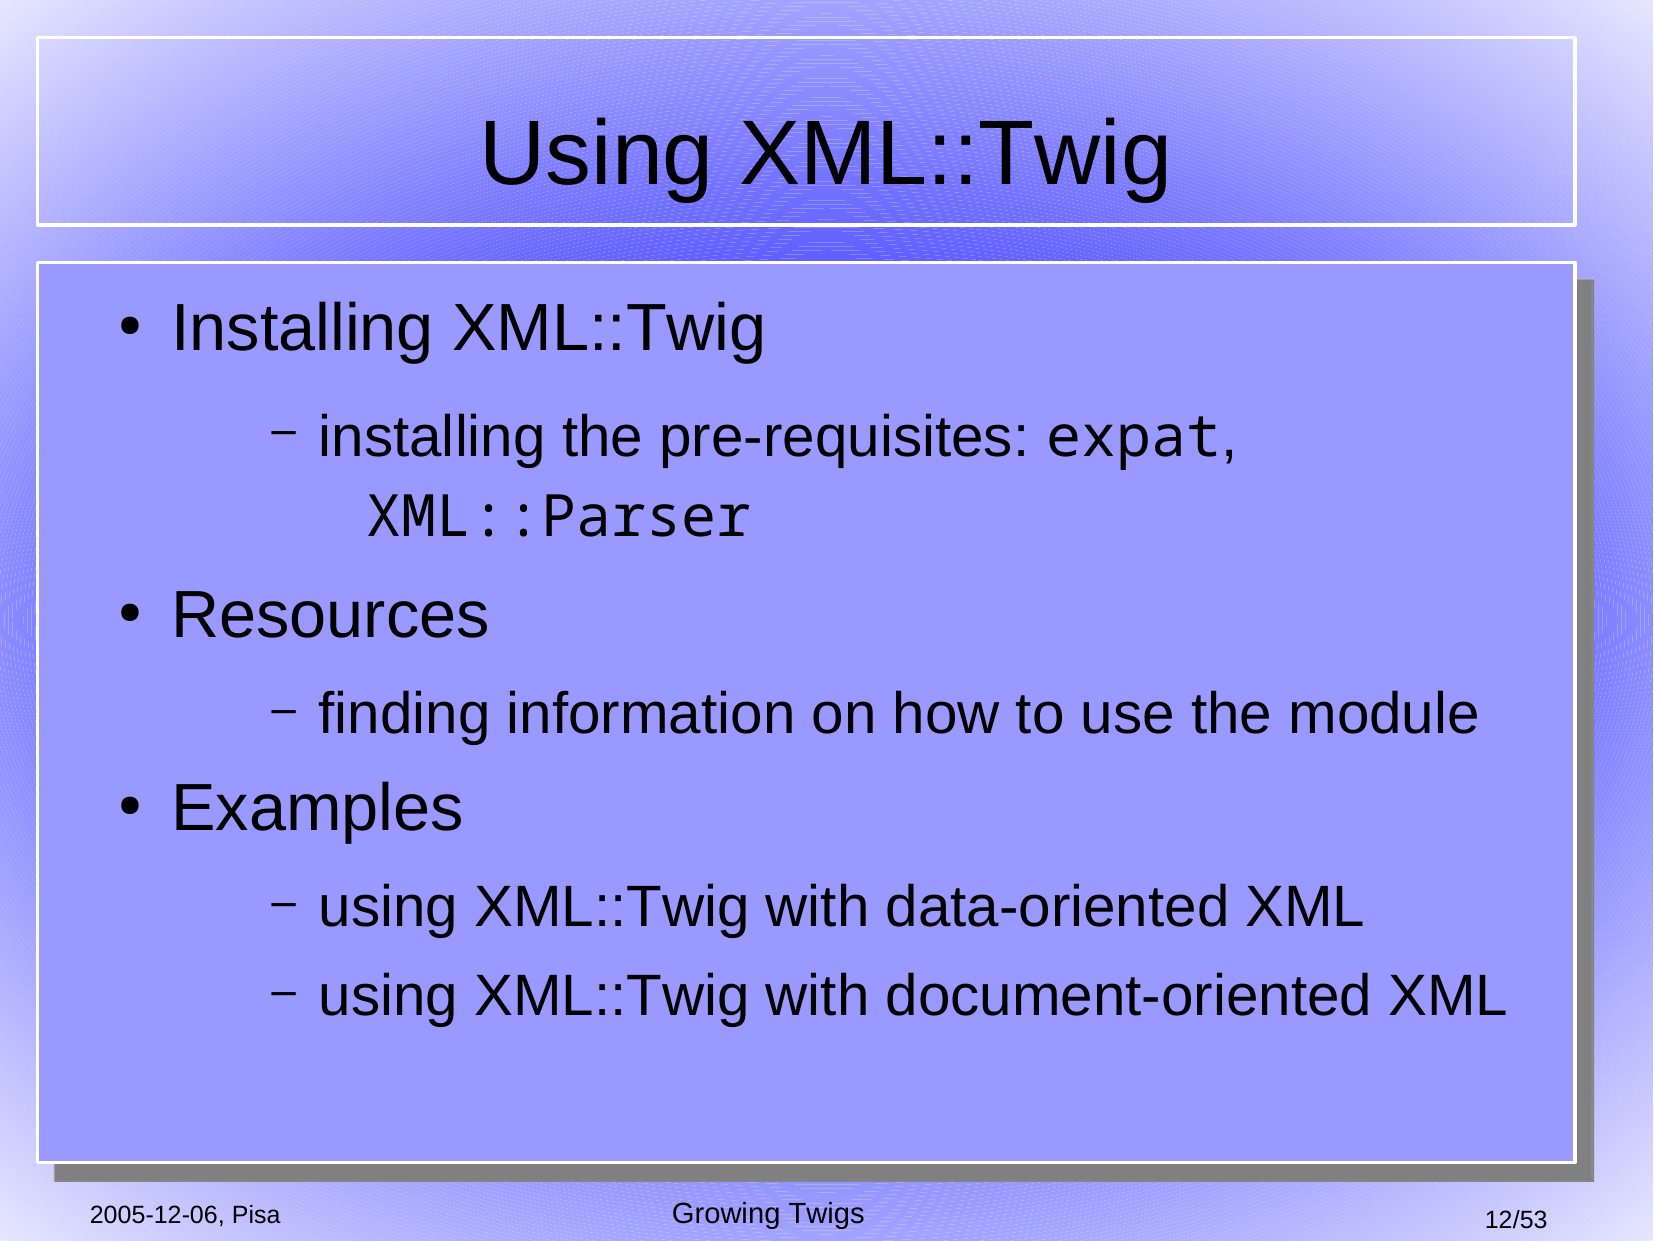

# Using XML::Twig
Installing XML::Twig
installing the pre-requisites: expat, XML::Parser
Resources
finding information on how to use the module
Examples
using XML::Twig with data-oriented XML
using XML::Twig with document-oriented XML